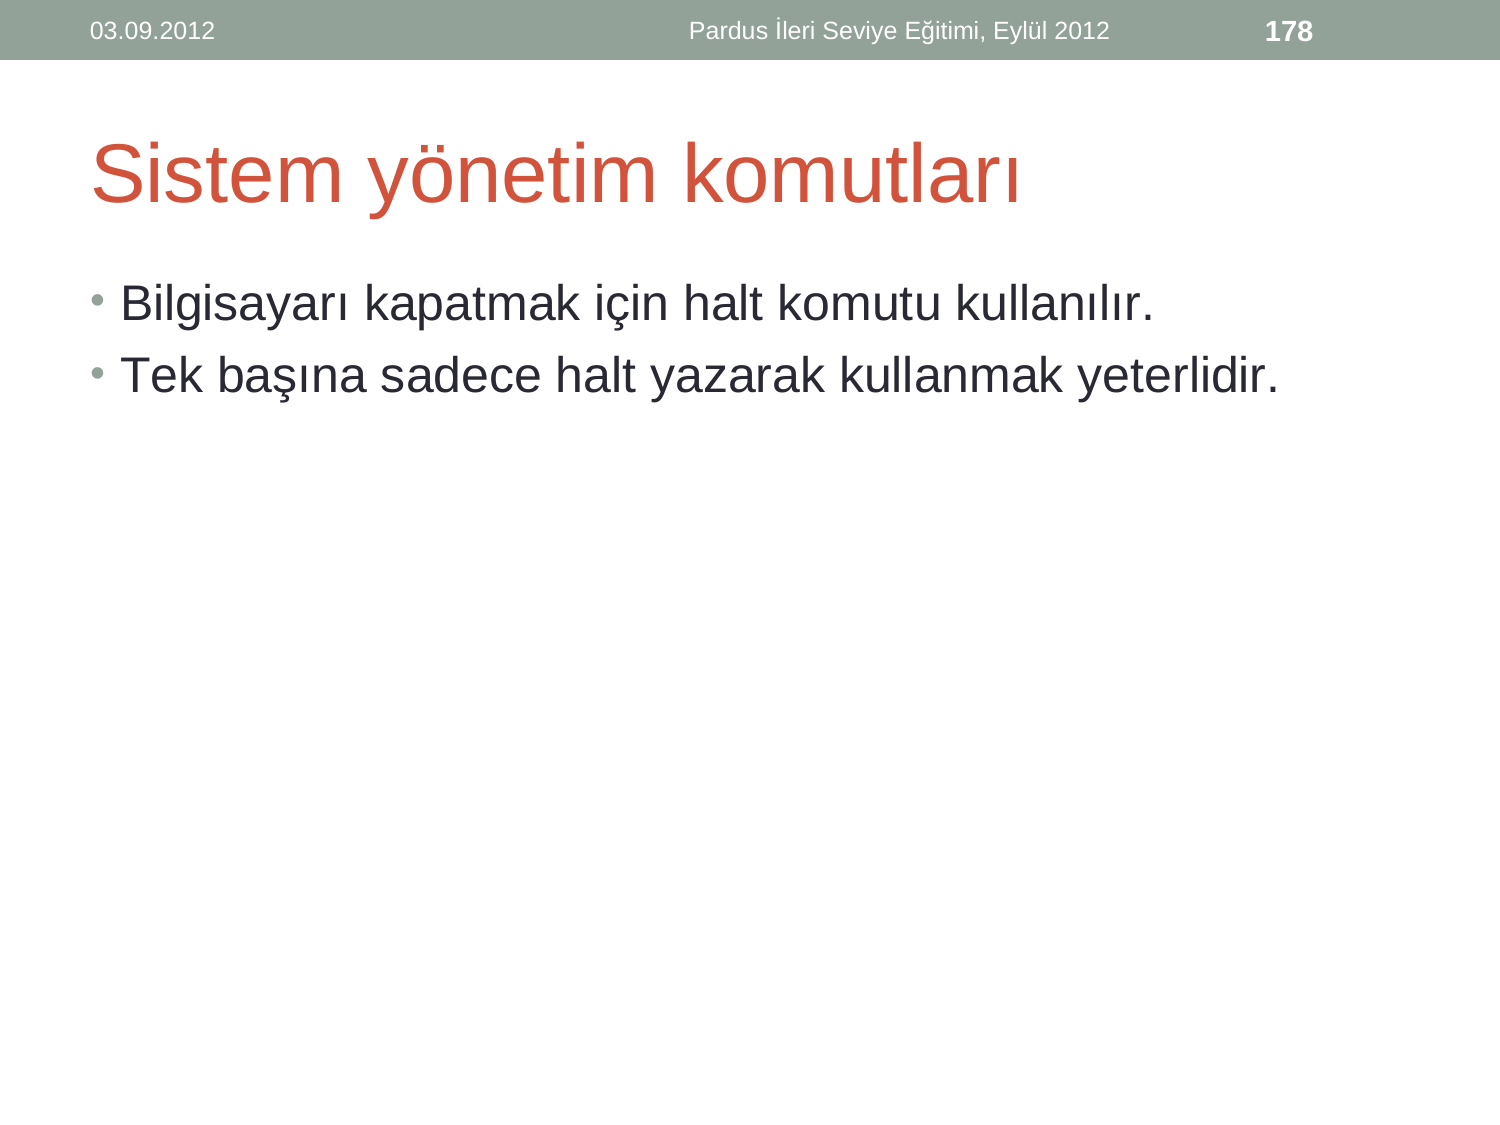

03.09.2012
Pardus İleri Seviye Eğitimi, Eylül 2012
# Sistem yönetim komutları
Bilgisayarı kapatmak için halt komutu kullanılır.
Tek başına sadece halt yazarak kullanmak yeterlidir.